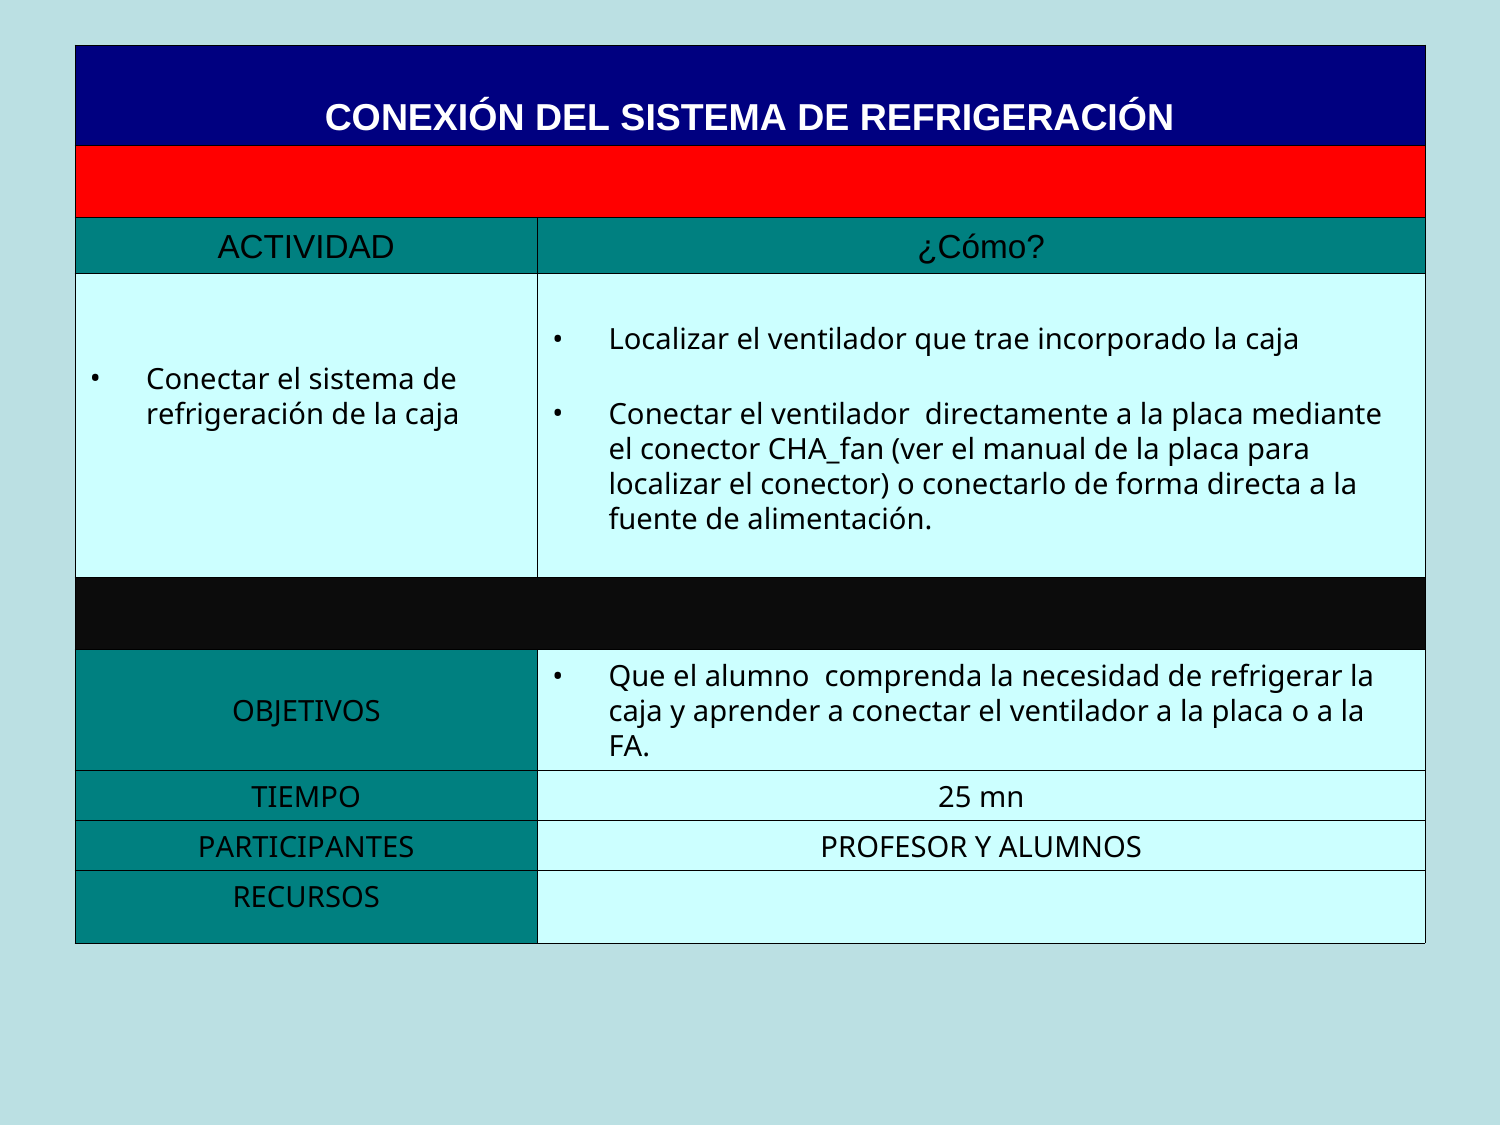

| CONEXIÓN DEL SISTEMA DE REFRIGERACIÓN | |
| --- | --- |
| | |
| ACTIVIDAD | ¿Cómo? |
| Conectar el sistema de refrigeración de la caja | Localizar el ventilador que trae incorporado la caja Conectar el ventilador directamente a la placa mediante el conector CHA\_fan (ver el manual de la placa para localizar el conector) o conectarlo de forma directa a la fuente de alimentación. |
| | |
| OBJETIVOS | Que el alumno comprenda la necesidad de refrigerar la caja y aprender a conectar el ventilador a la placa o a la FA. |
| TIEMPO | 25 mn |
| PARTICIPANTES | PROFESOR Y ALUMNOS |
| RECURSOS | |